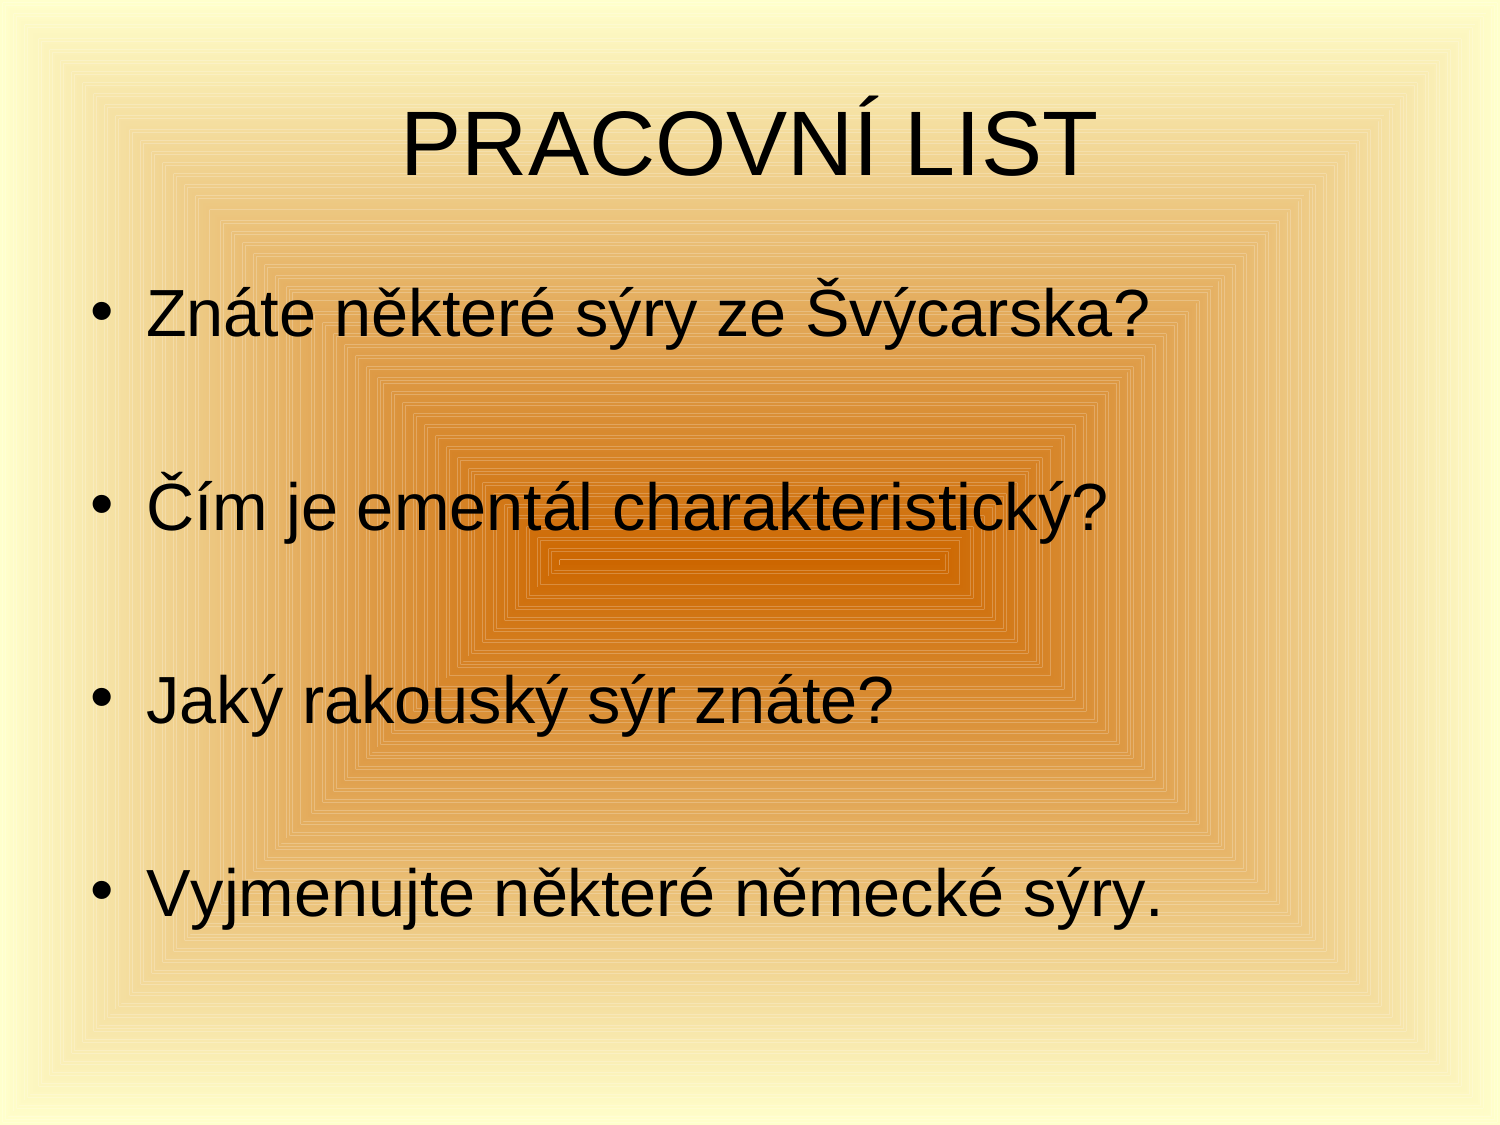

# PRACOVNÍ LIST
Znáte některé sýry ze Švýcarska?
Čím je ementál charakteristický?
Jaký rakouský sýr znáte?
Vyjmenujte některé německé sýry.